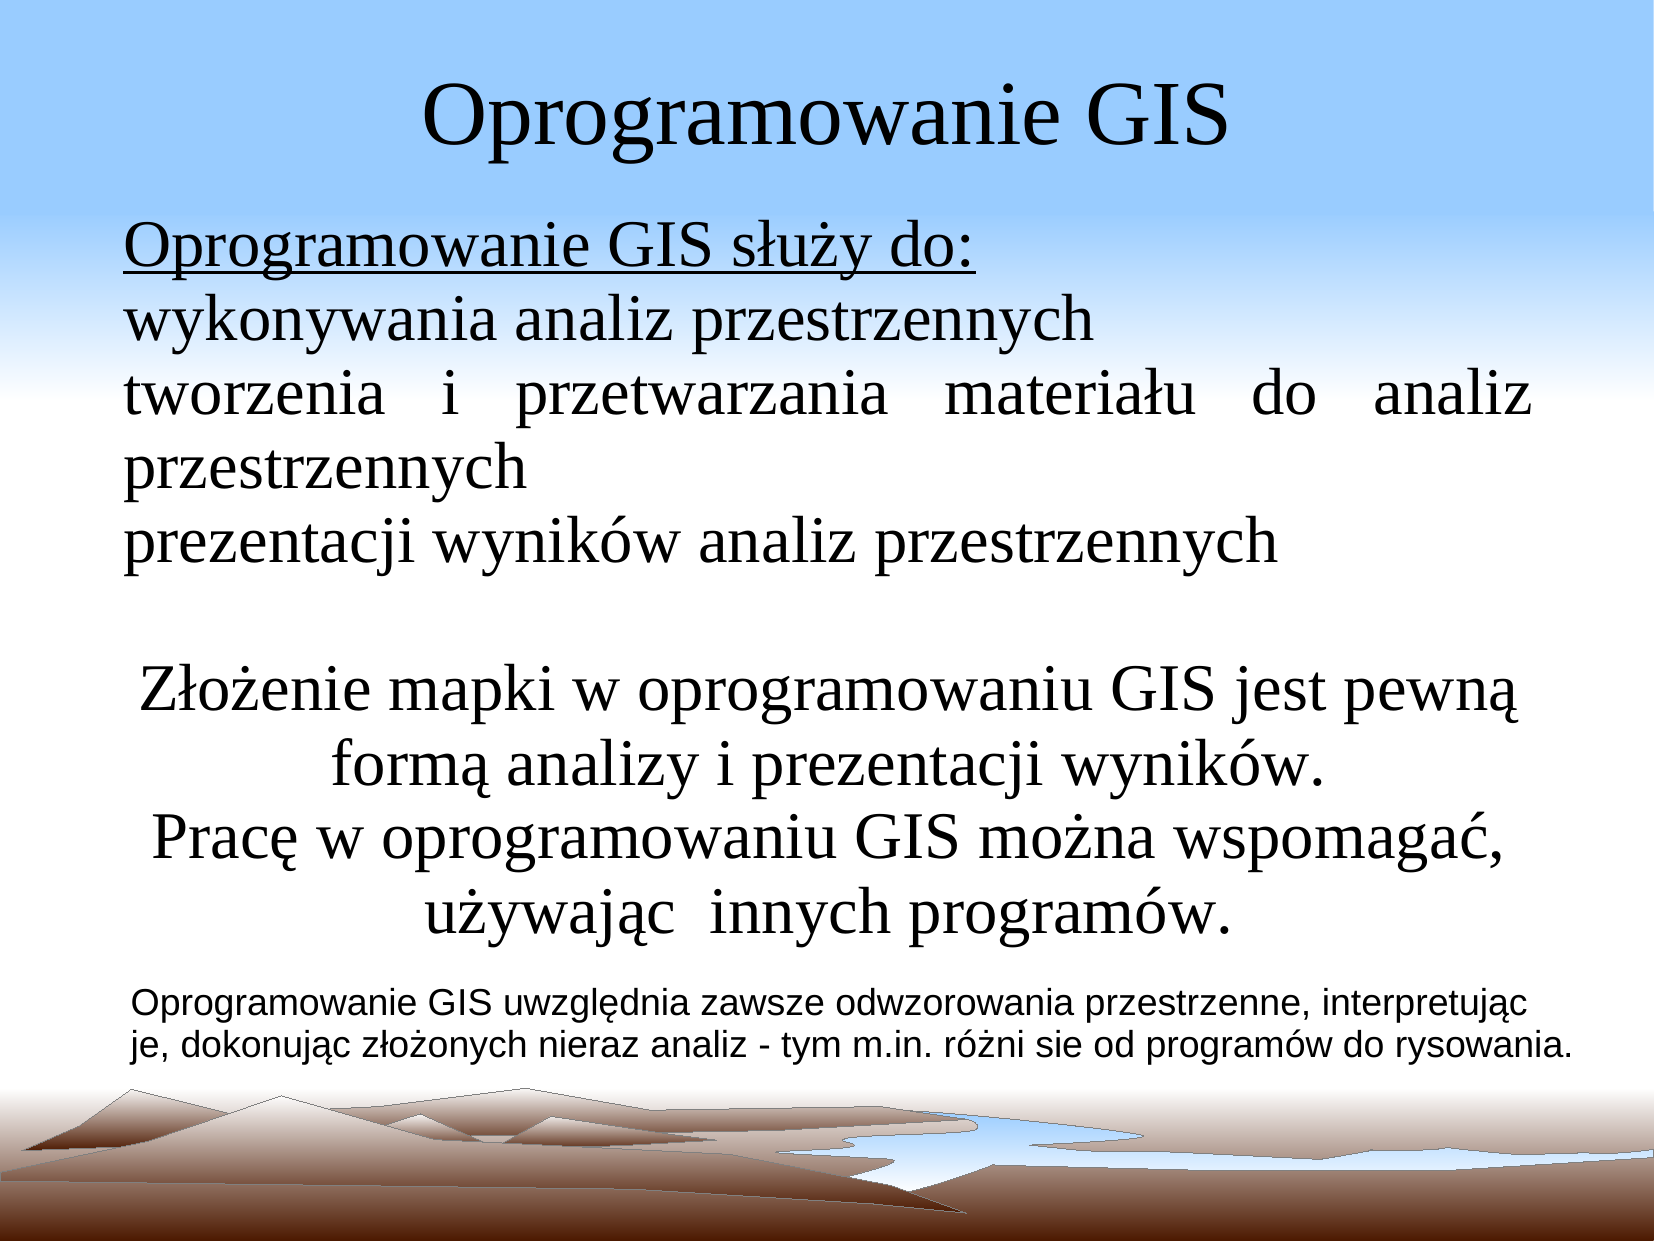

# Oprogramowanie GIS
Oprogramowanie GIS służy do:
wykonywania analiz przestrzennych
tworzenia i przetwarzania materiału do analiz przestrzennych
prezentacji wyników analiz przestrzennych
Złożenie mapki w oprogramowaniu GIS jest pewną formą analizy i prezentacji wyników.
Pracę w oprogramowaniu GIS można wspomagać, używając innych programów.
Oprogramowanie GIS uwzględnia zawsze odwzorowania przestrzenne, interpretując
je, dokonując złożonych nieraz analiz - tym m.in. różni sie od programów do rysowania.